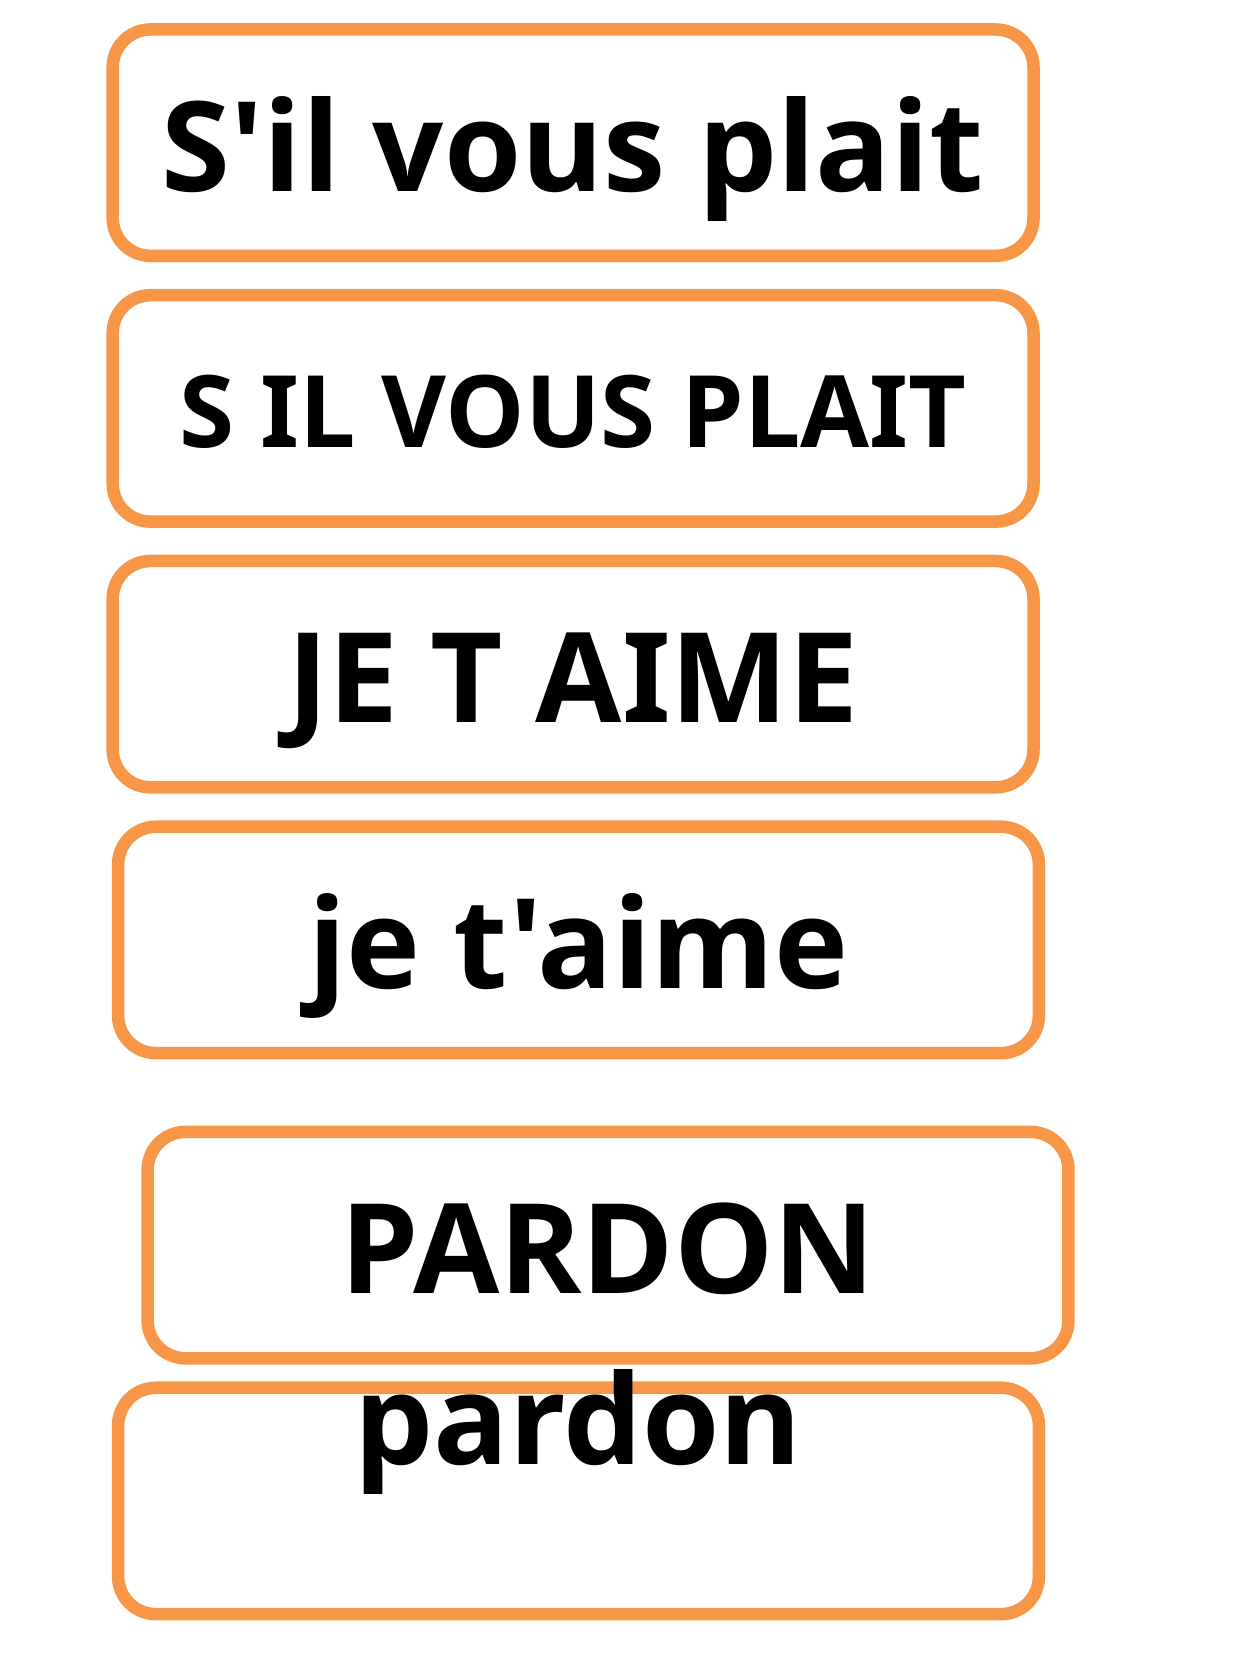

S'il vous plait
S IL VOUS PLAIT
JE T AIME
je t'aime
PARDON
pardon